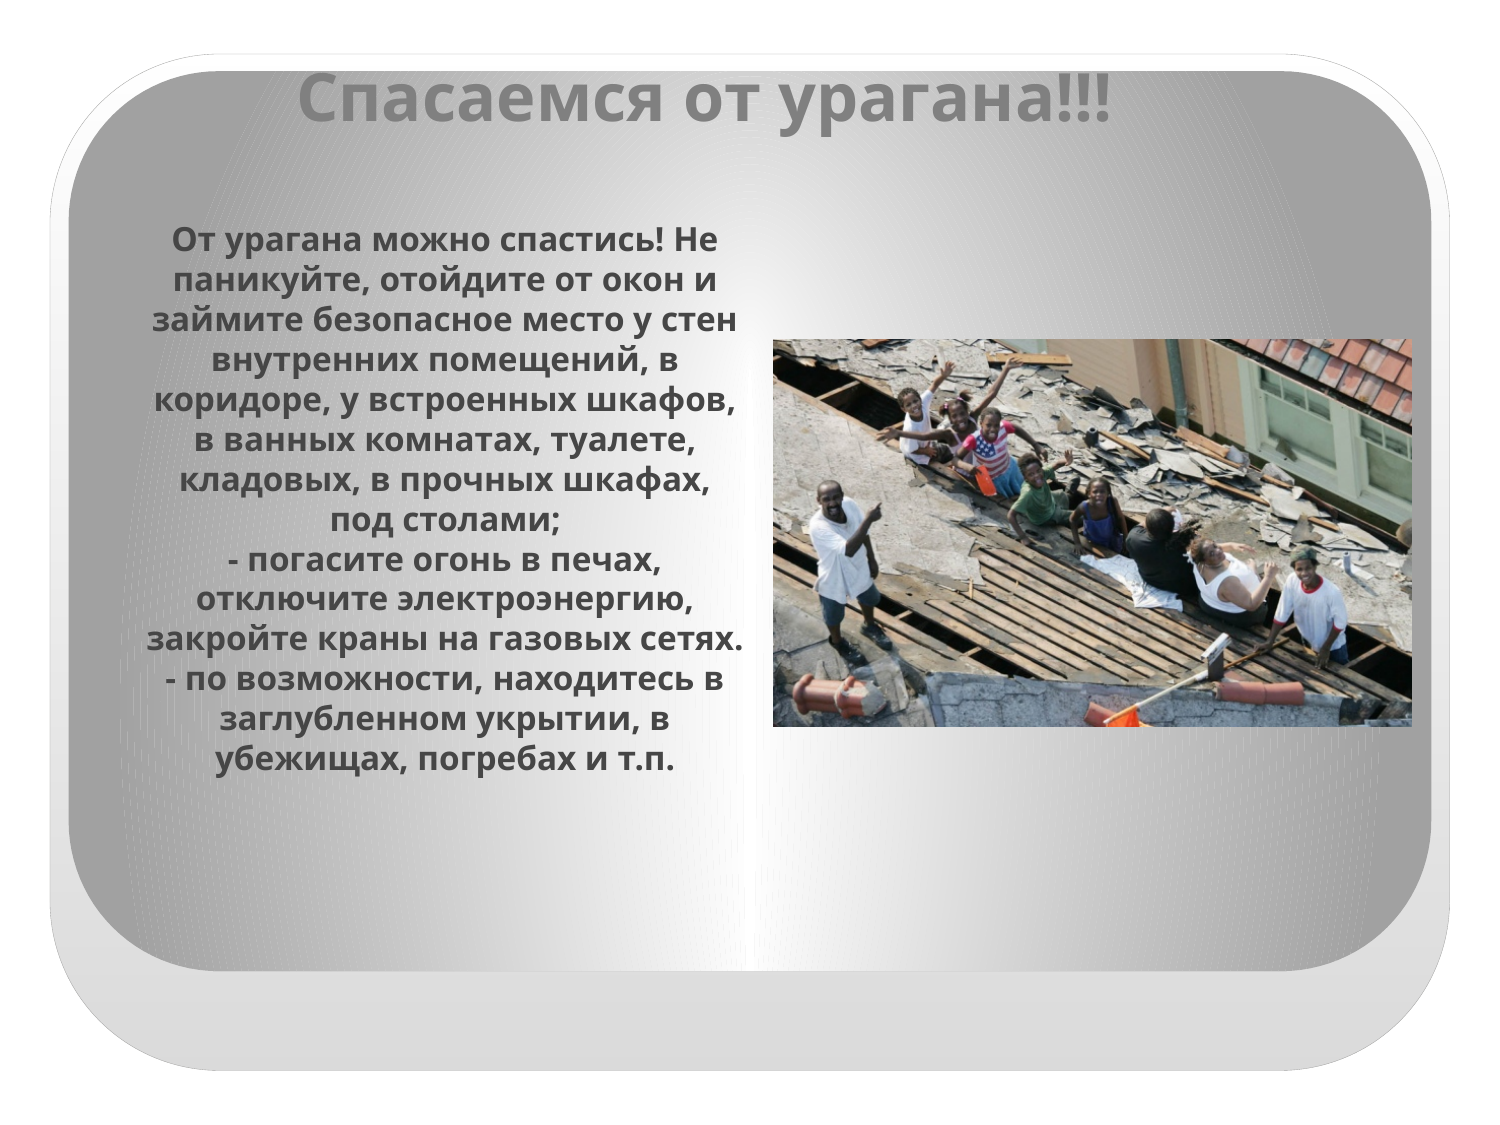

# Спасаемся от урагана!!!
От урагана можно спастись! Не паникуйте, отойдите от окон и займите безопасное место у стен внутренних помещений, в коридоре, у встроенных шкафов, в ванных комнатах, туалете, кладовых, в прочных шкафах, под столами;
- погасите огонь в печах, отключите электроэнергию, закройте краны на газовых сетях.
- по возможности, находитесь в заглубленном укрытии, в убежищах, погребах и т.п.